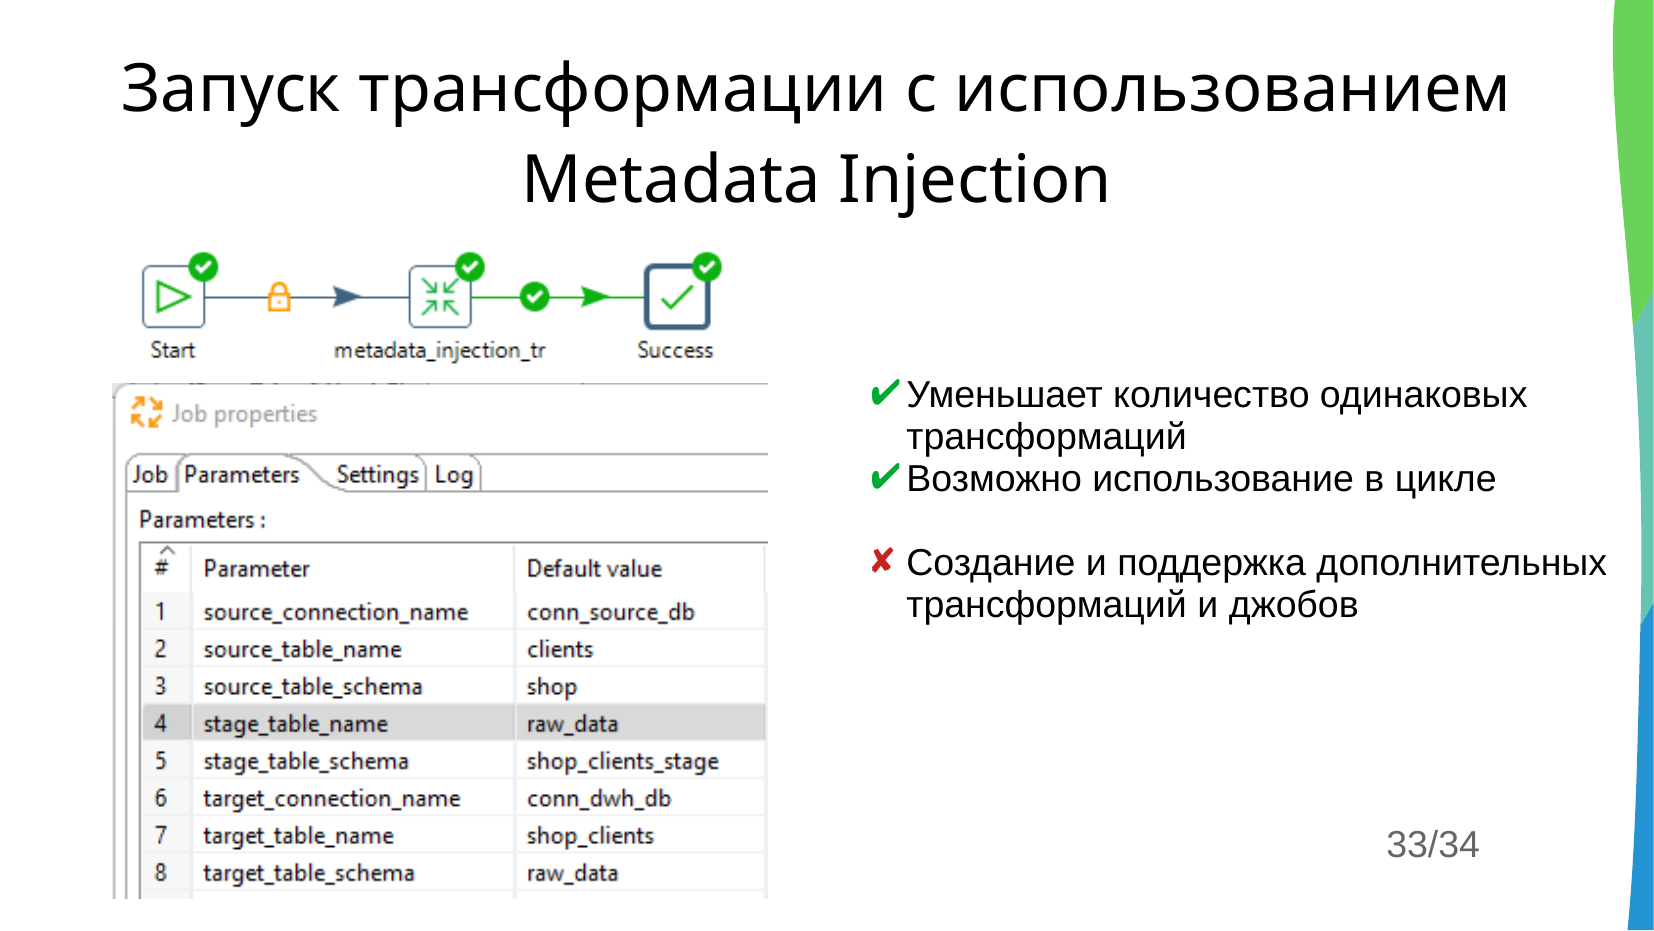

# Запуск трансформации с использованием Metadata Injection
Уменьшает количество одинаковых
трансформаций
Возможно использование в цикле
Создание и поддержка дополнительных
трансформаций и джобов